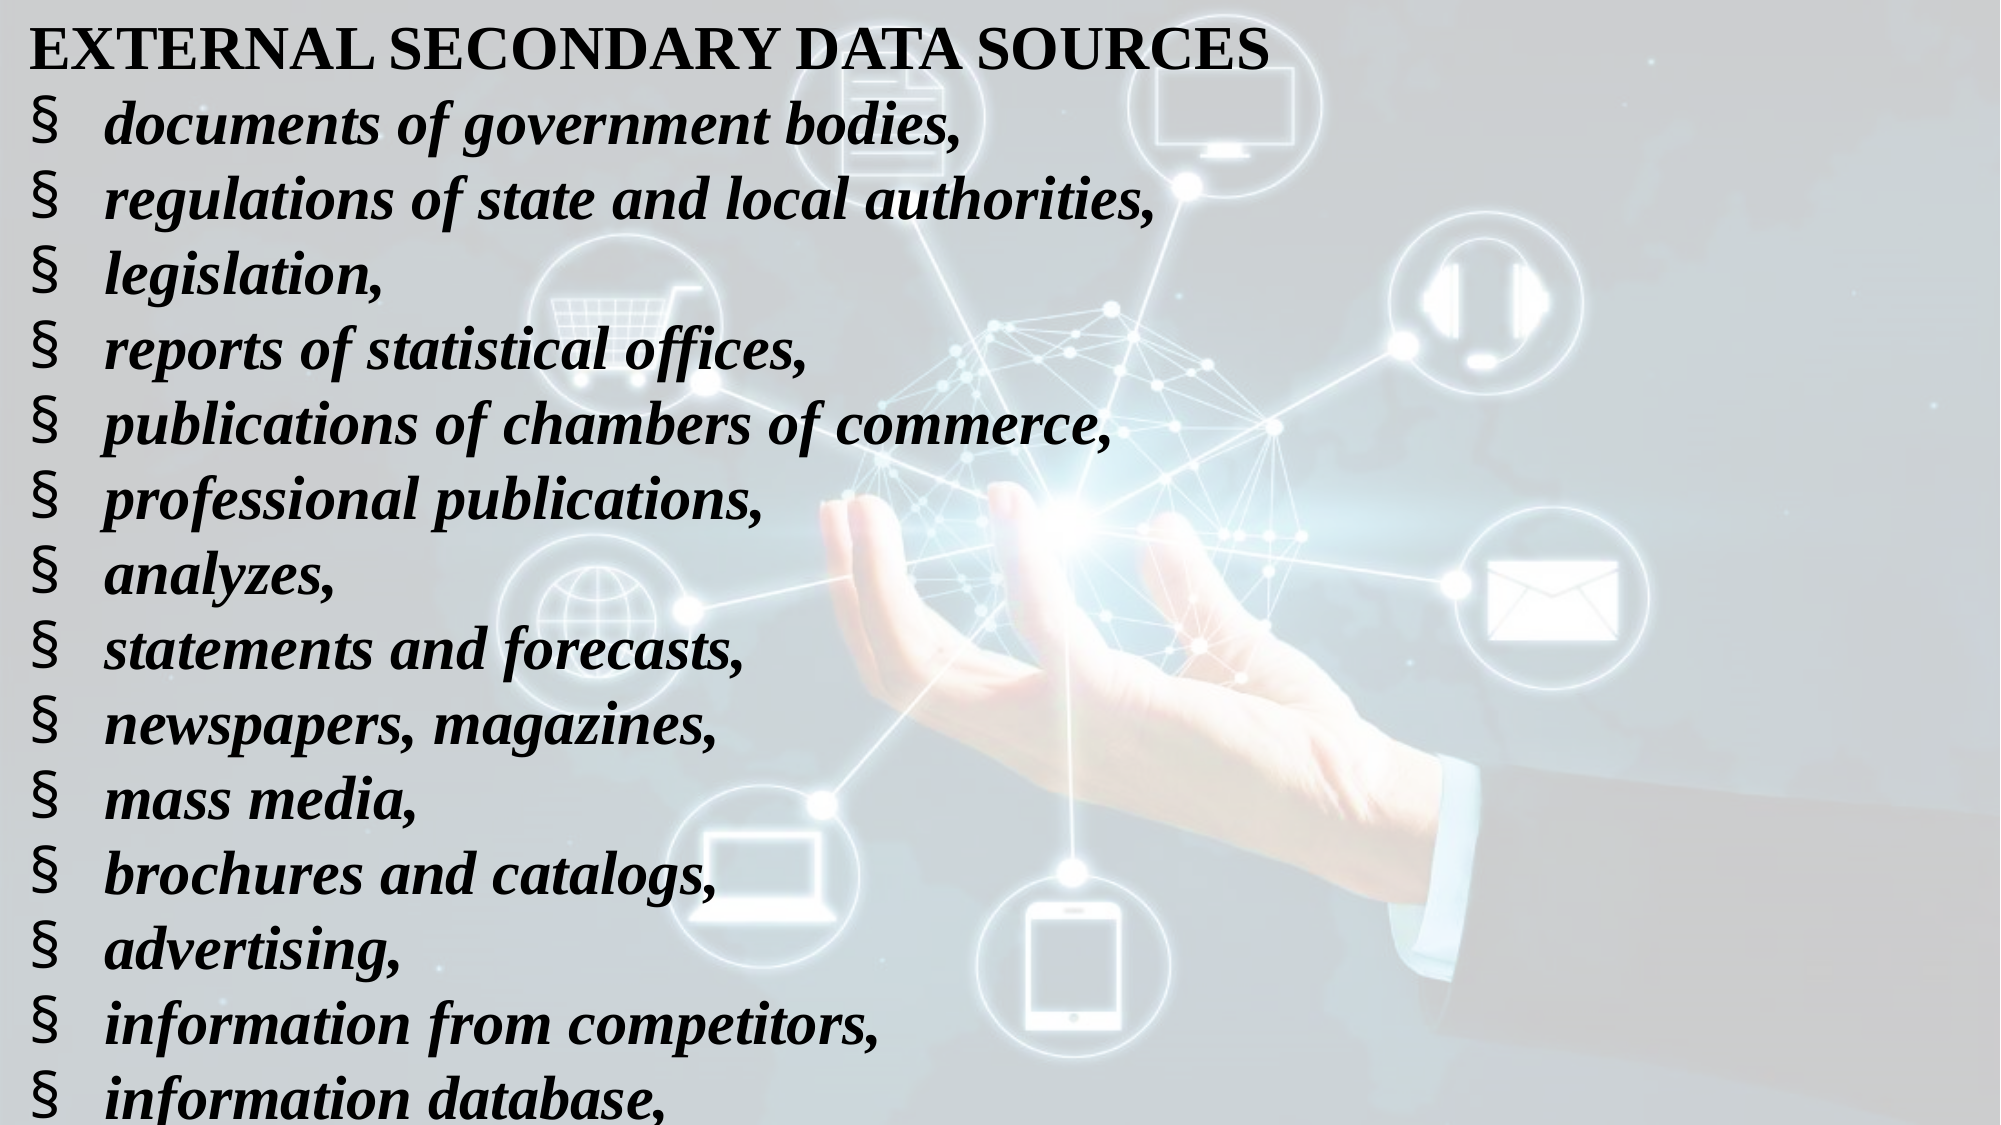

EXTERNAL SECONDARY DATA SOURCES
documents of government bodies,
regulations of state and local authorities,
legislation,
reports of statistical offices,
publications of chambers of commerce,
professional publications,
analyzes,
statements and forecasts,
newspapers, magazines,
mass media,
brochures and catalogs,
advertising,
information from competitors,
information database,